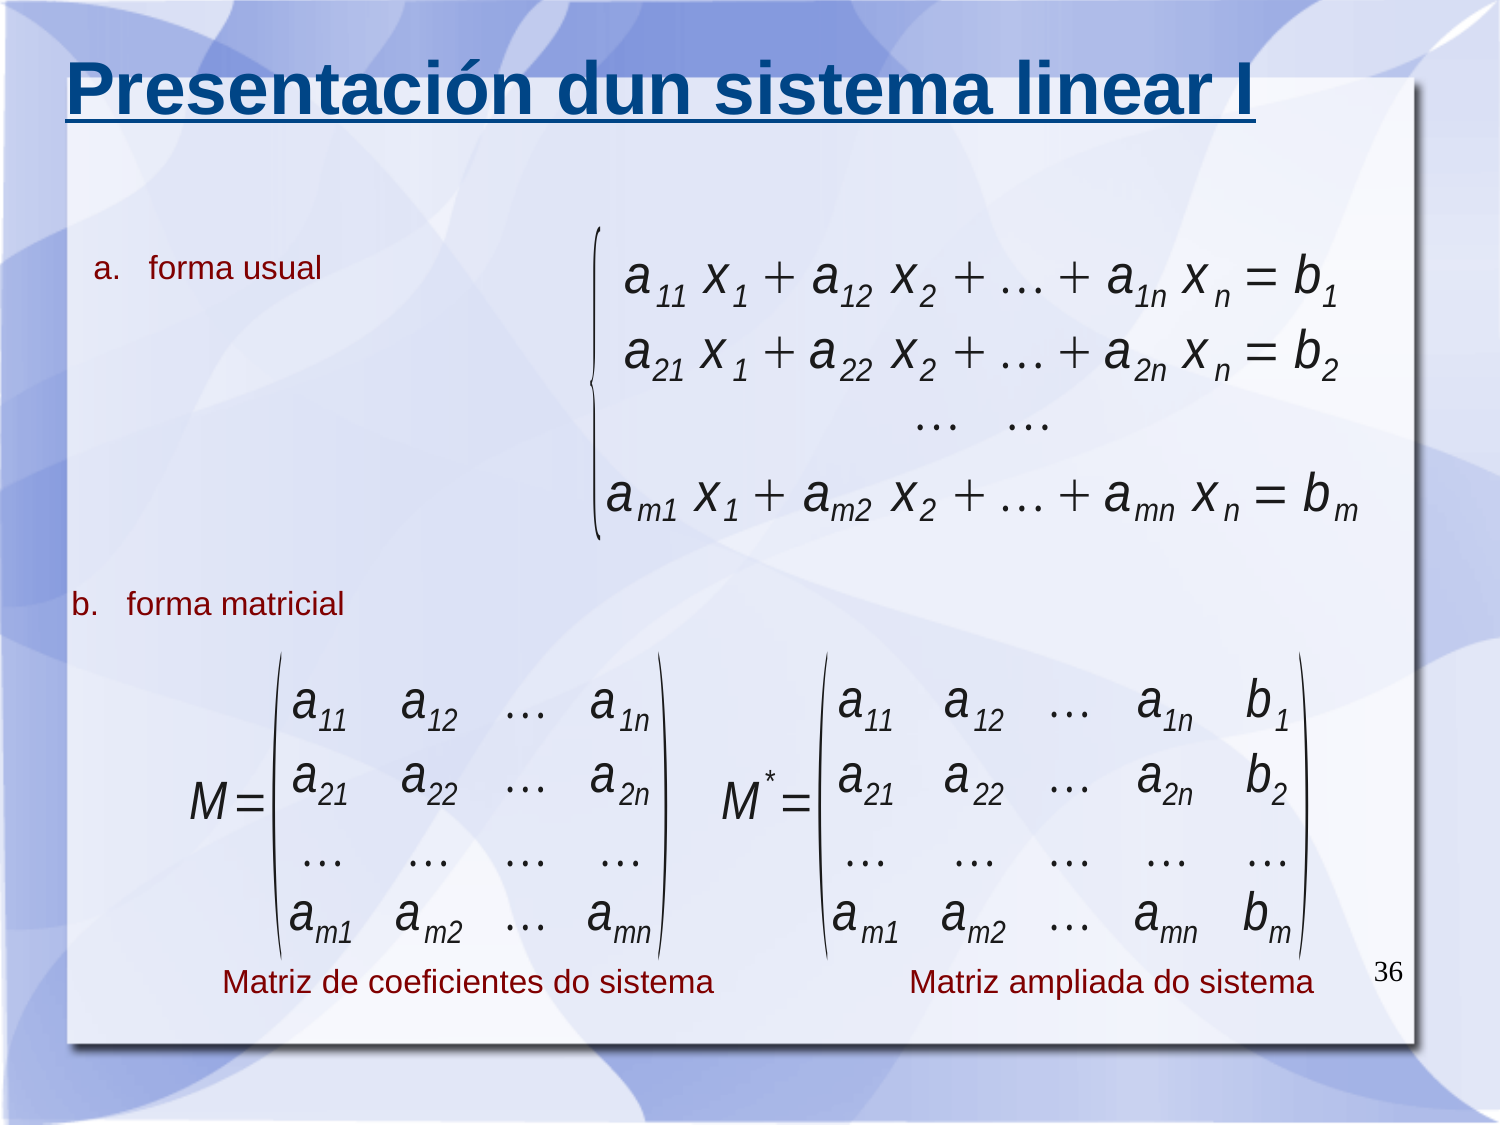

# Presentación dun sistema linear I
a.   forma usual
b.   forma matricial
Matriz de coeficientes do sistema
Matriz ampliada do sistema
36